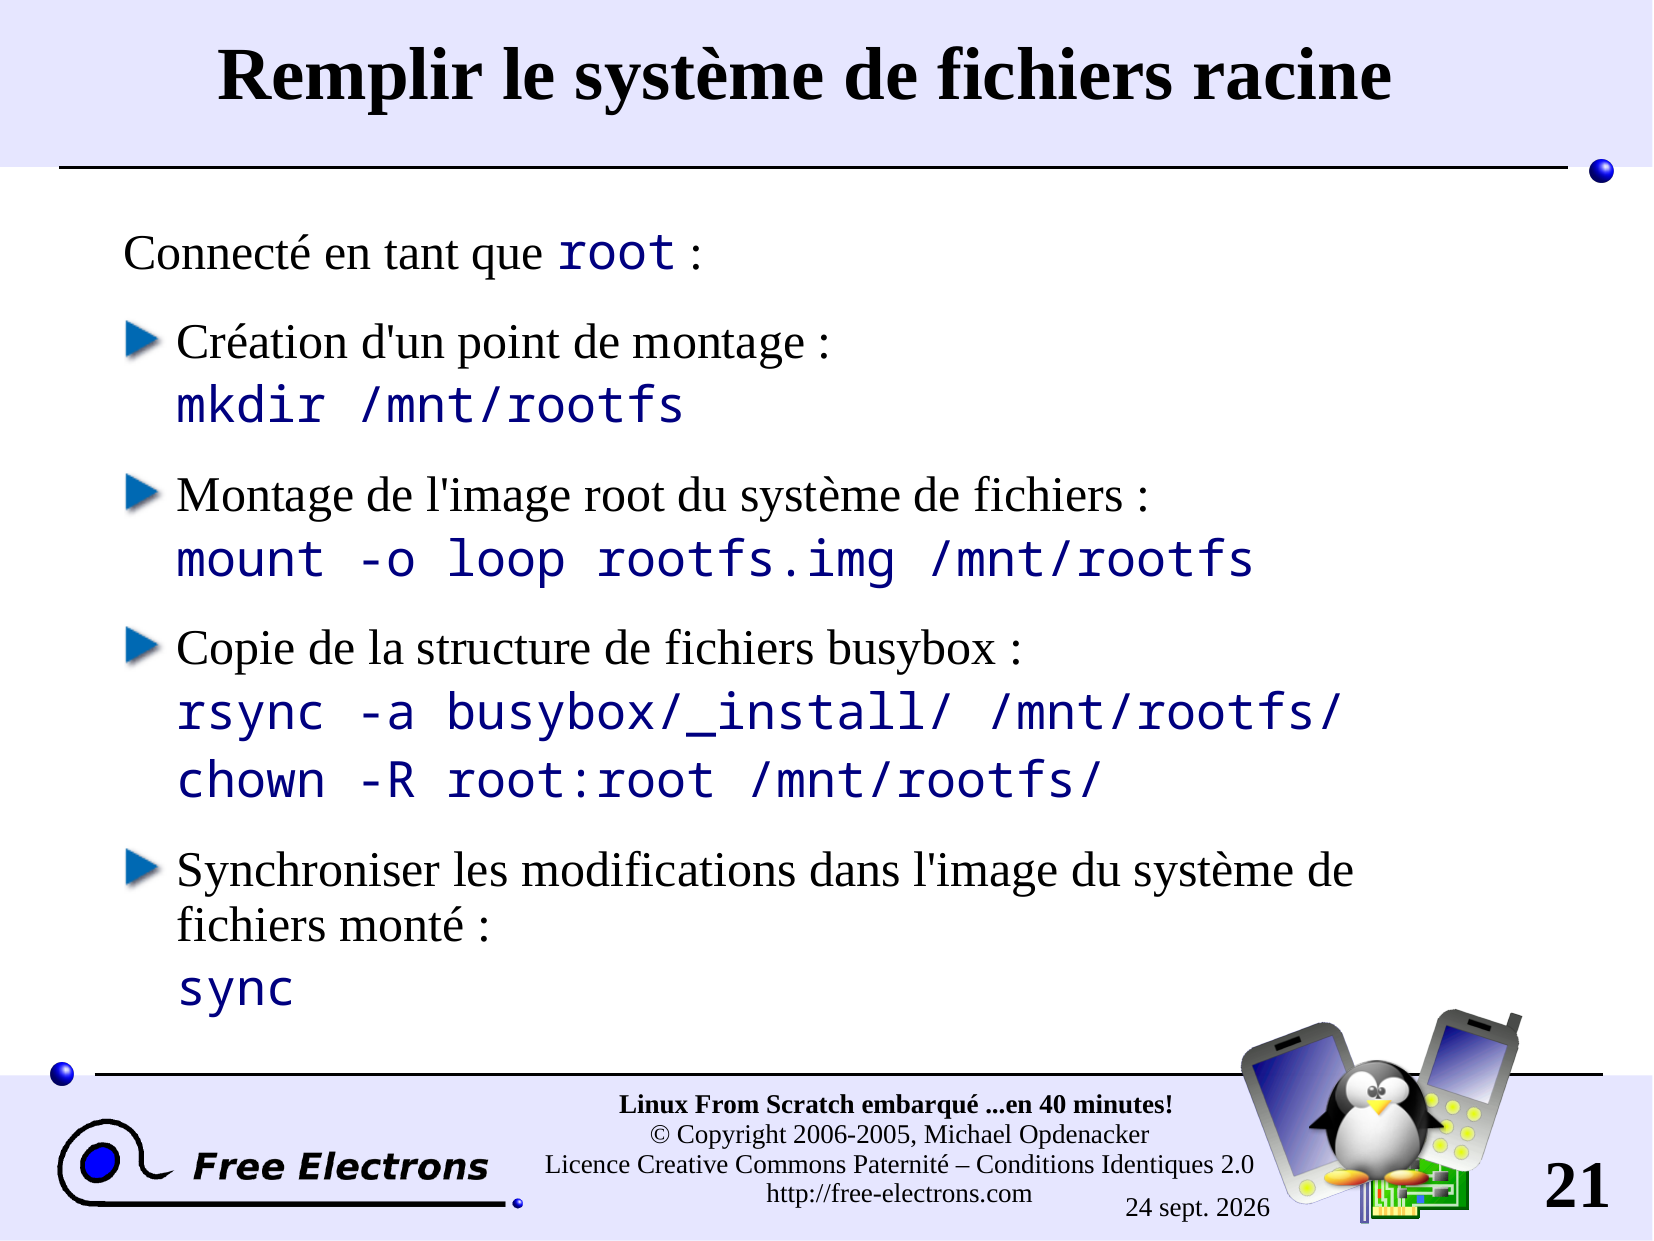

# Remplir le système de fichiers racine
Connecté en tant que root :
Création d'un point de montage :
mkdir /mnt/rootfs
Montage de l'image root du système de fichiers :
mount -o loop rootfs.img /mnt/rootfs
Copie de la structure de fichiers busybox :
rsync -a busybox/_install/ /mnt/rootfs/
chown -R root:root /mnt/rootfs/
Synchroniser les modifications dans l'image du système de fichiers monté :
sync